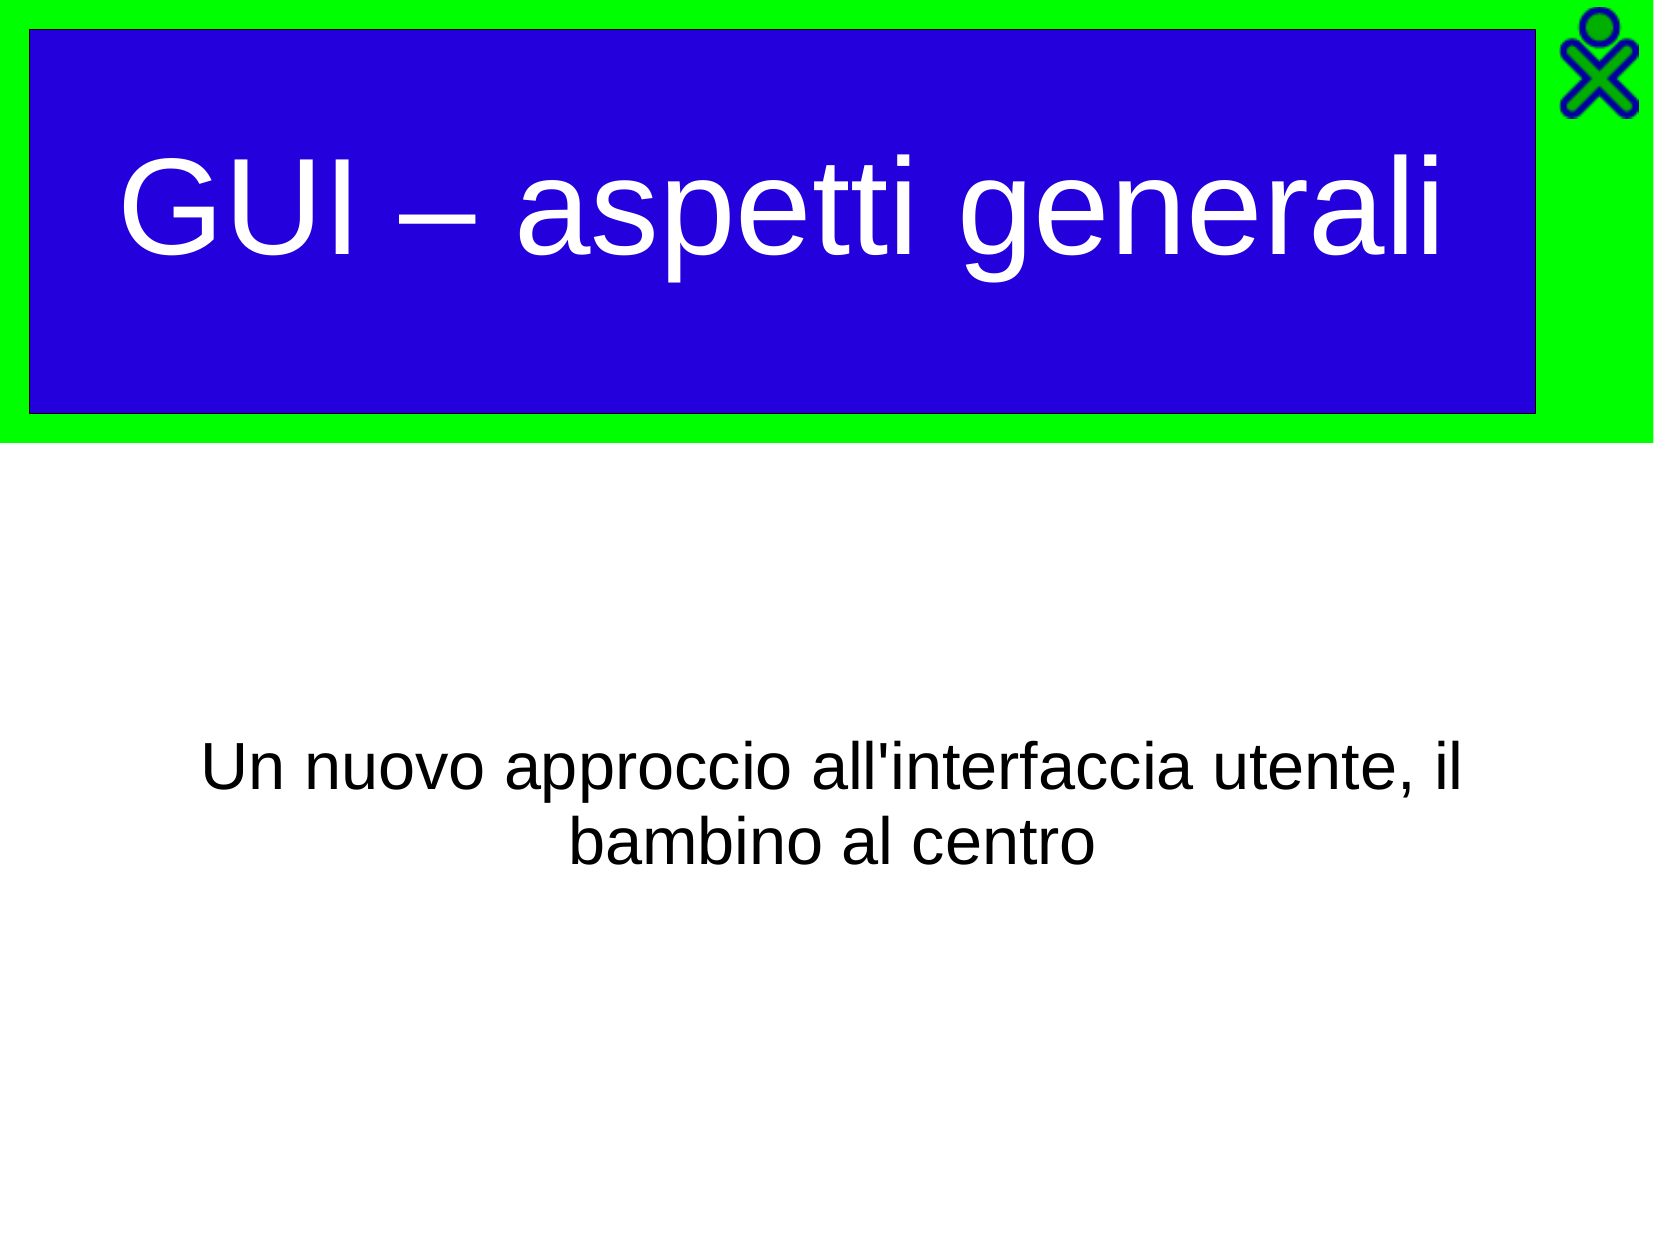

# GUI – aspetti generali
Un nuovo approccio all'interfaccia utente, il bambino al centro